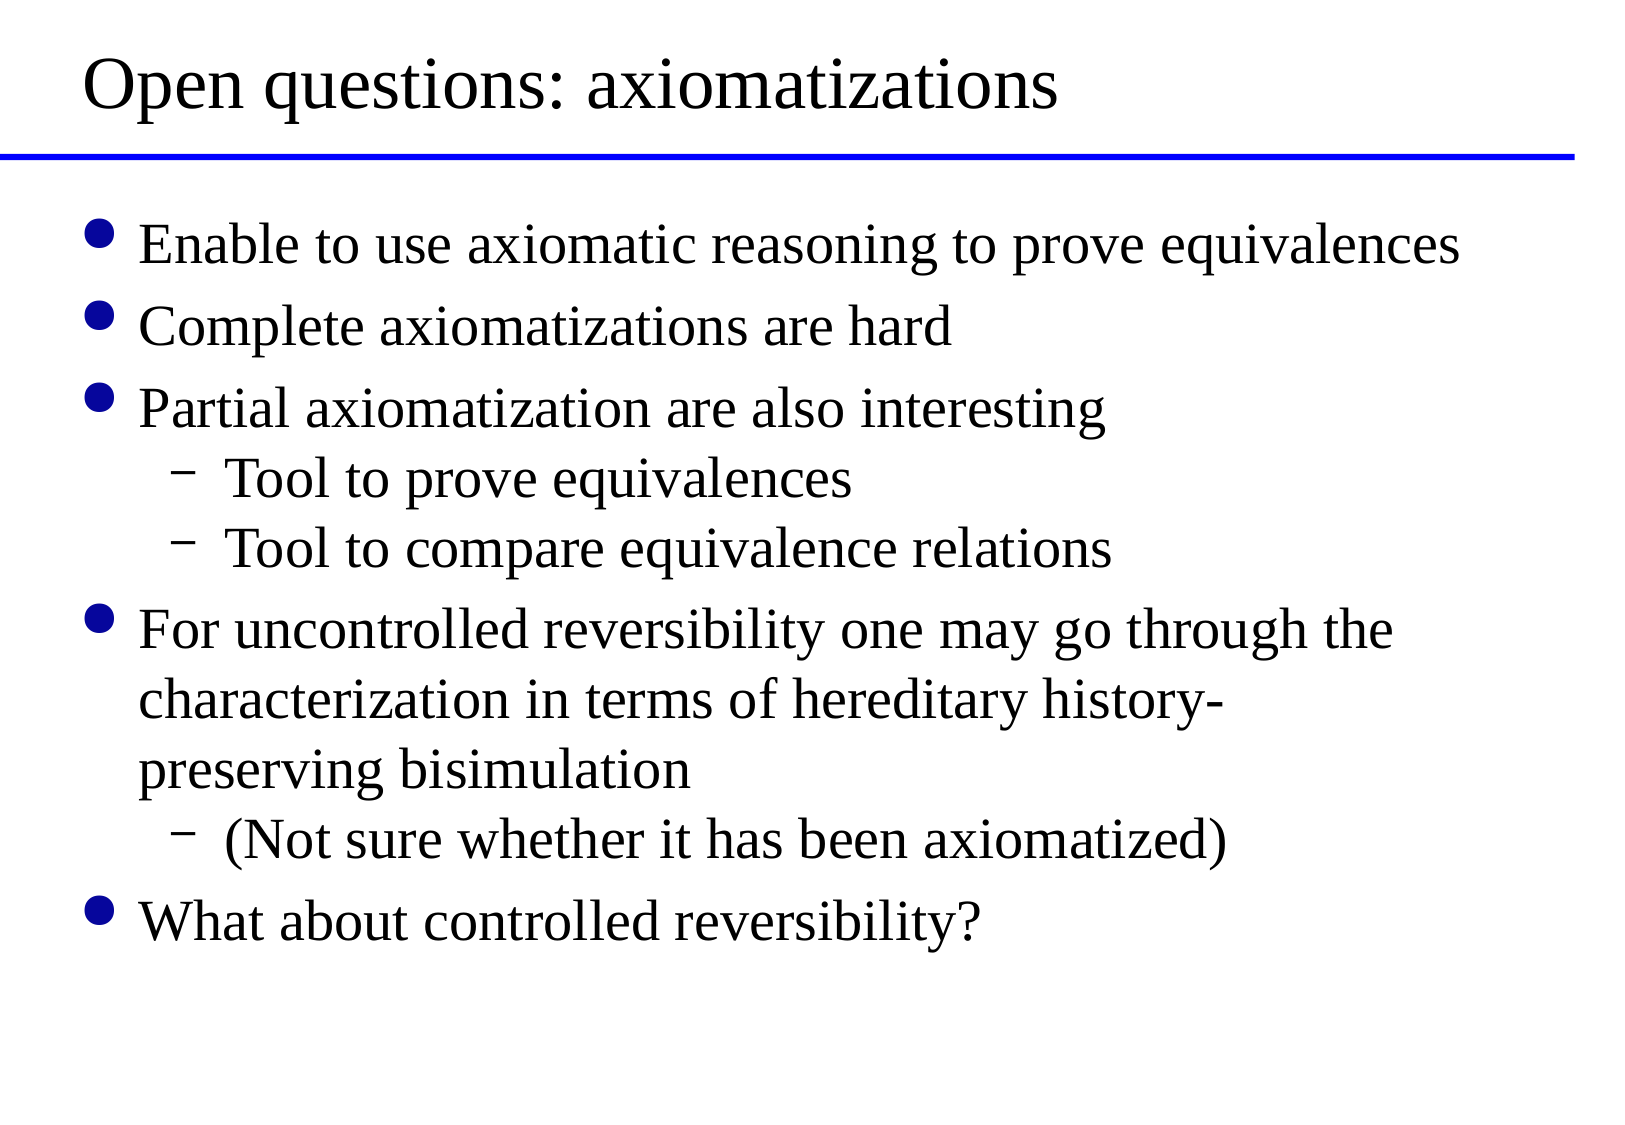

# Open questions: axiomatizations
Enable to use axiomatic reasoning to prove equivalences
Complete axiomatizations are hard
Partial axiomatization are also interesting
Tool to prove equivalences
Tool to compare equivalence relations
For uncontrolled reversibility one may go through the characterization in terms of hereditary history-preserving bisimulation
(Not sure whether it has been axiomatized)
What about controlled reversibility?